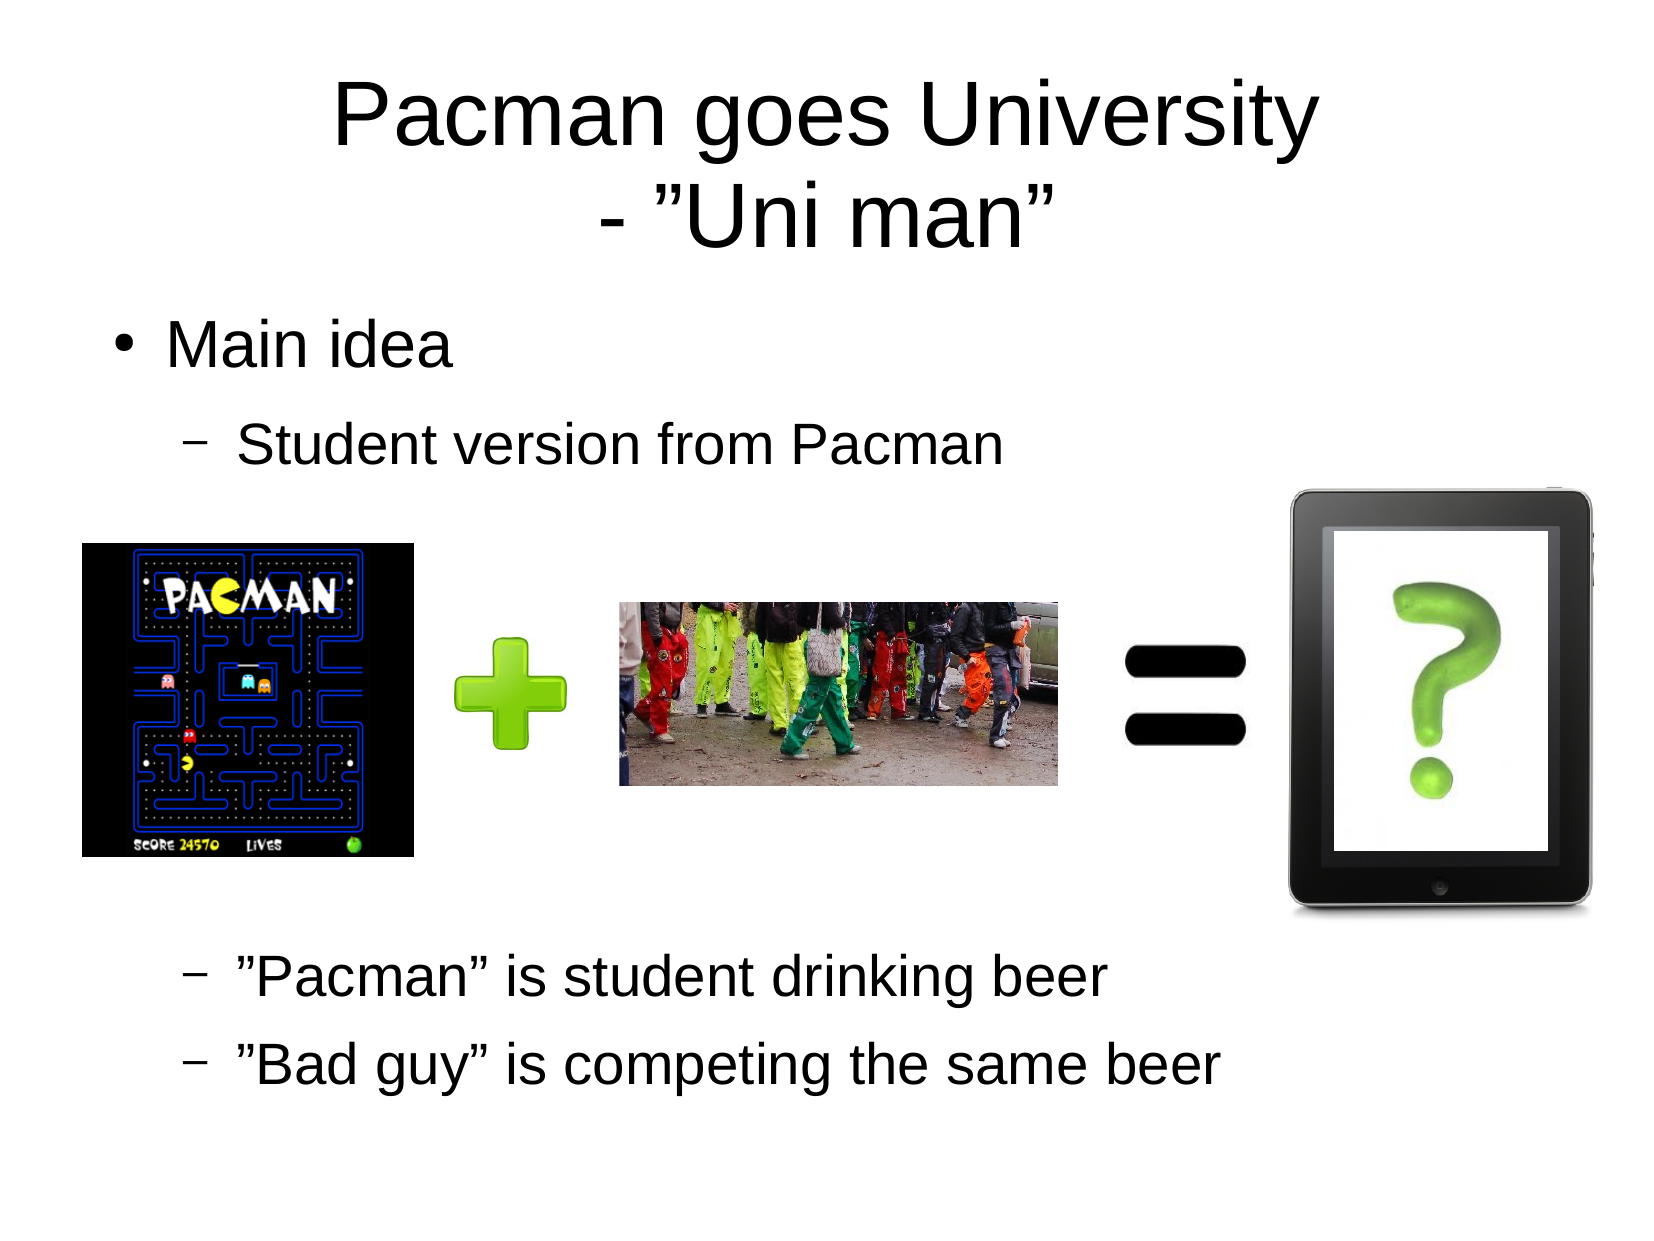

# Pacman goes University - ”Uni man”
Main idea
Student version from Pacman
”Pacman” is student drinking beer
”Bad guy” is competing the same beer